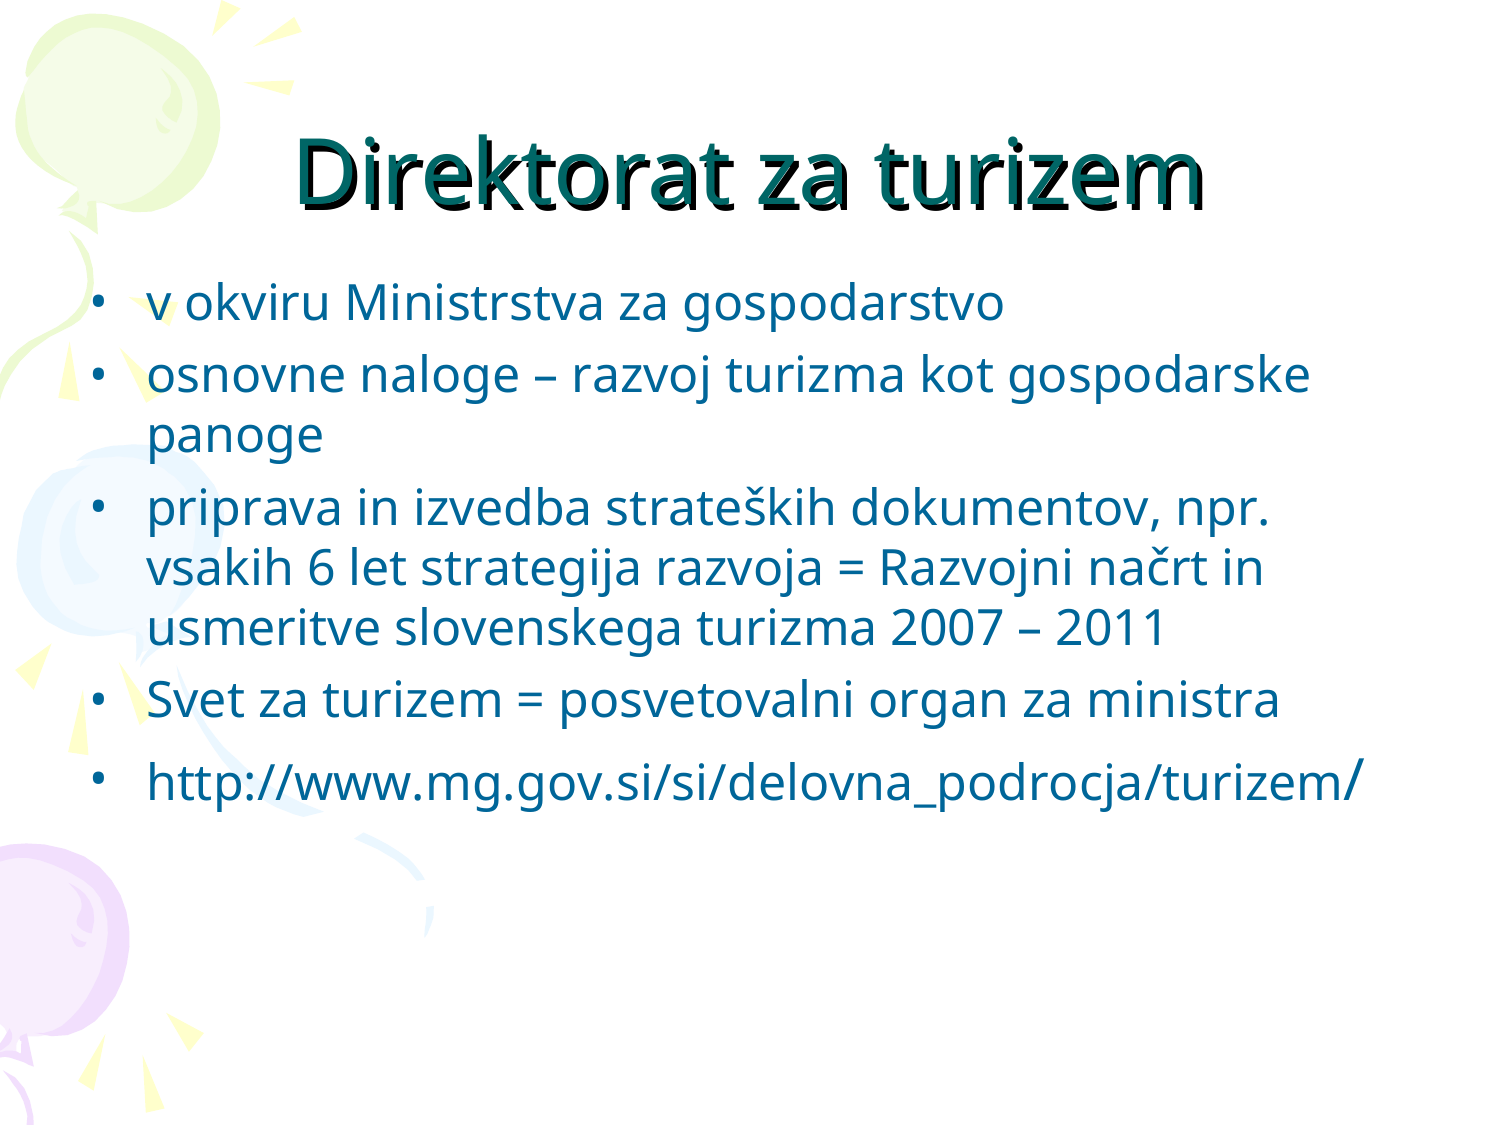

# Direktorat za turizem
v okviru Ministrstva za gospodarstvo
osnovne naloge – razvoj turizma kot gospodarske panoge
priprava in izvedba strateških dokumentov, npr. vsakih 6 let strategija razvoja = Razvojni načrt in usmeritve slovenskega turizma 2007 – 2011
Svet za turizem = posvetovalni organ za ministra
http://www.mg.gov.si/si/delovna_podrocja/turizem/